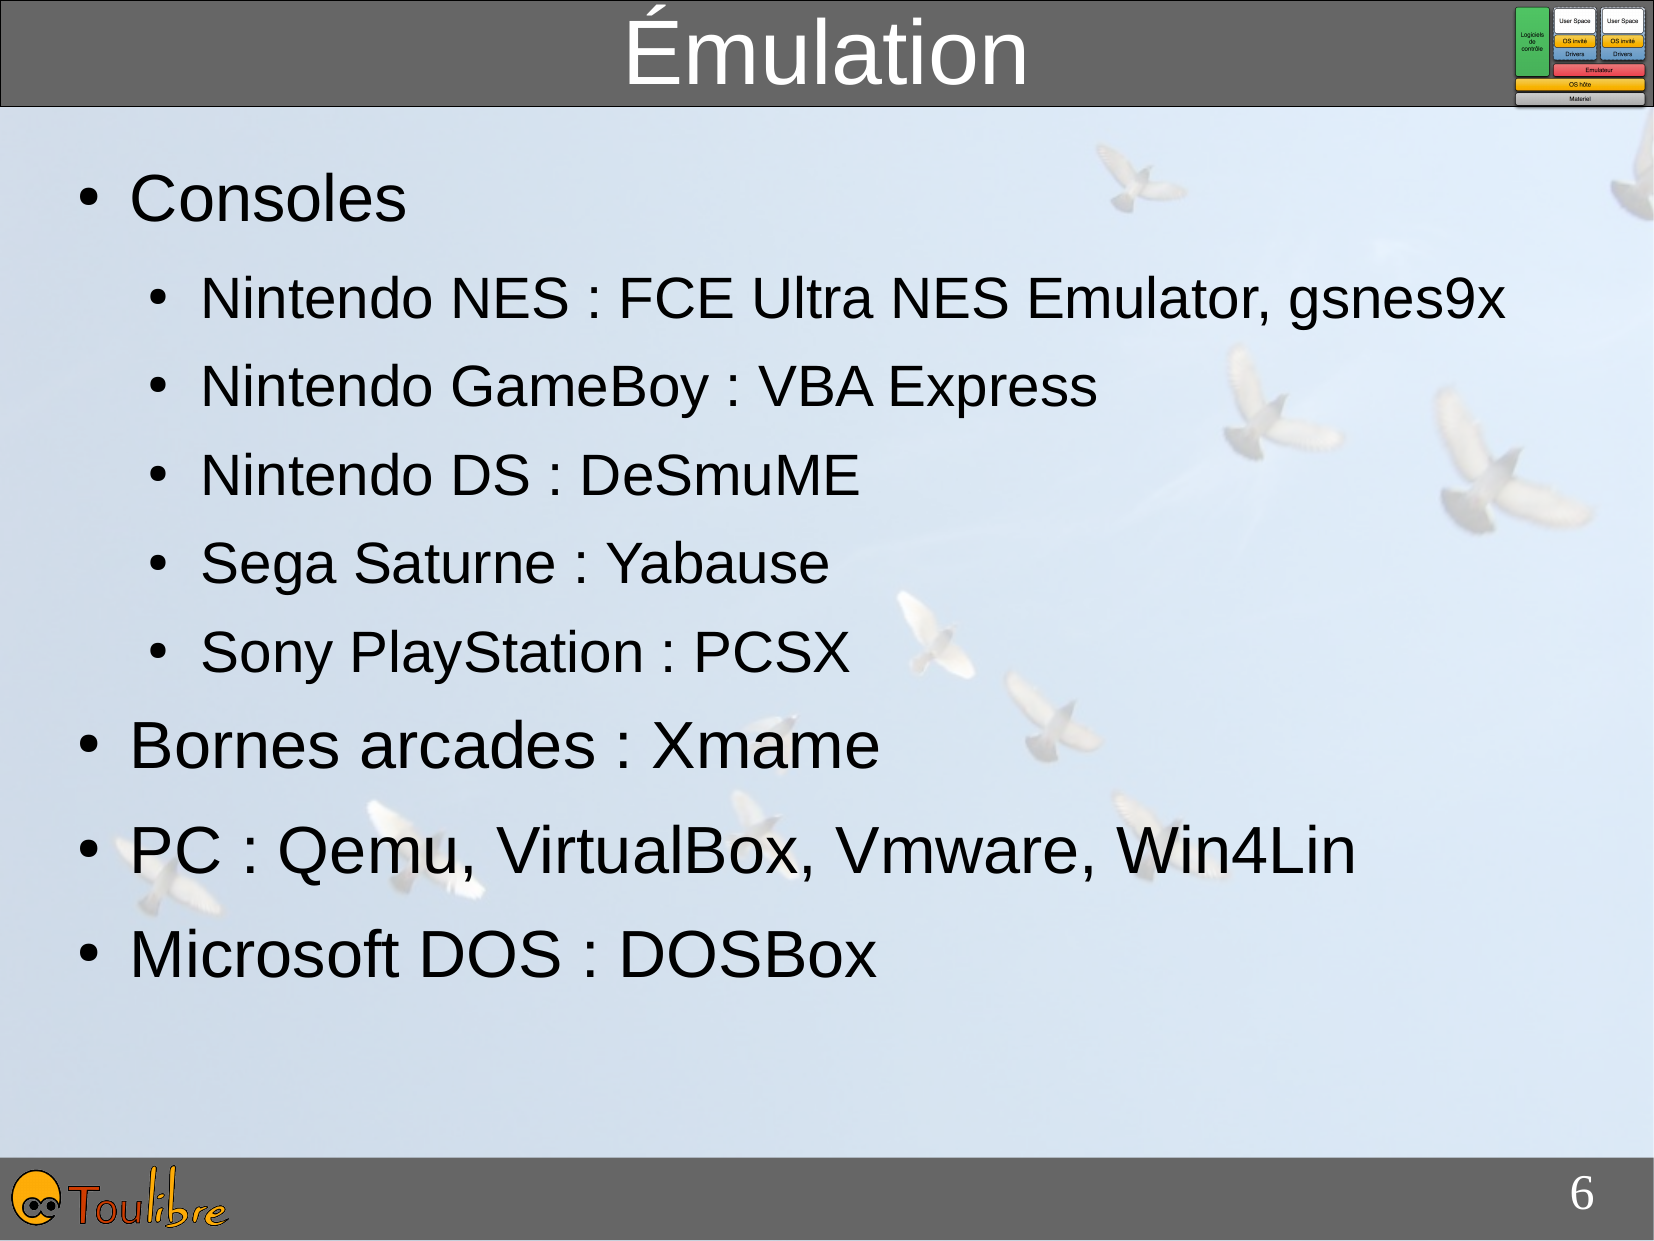

# Émulation
Consoles
Nintendo NES : FCE Ultra NES Emulator, gsnes9x
Nintendo GameBoy : VBA Express
Nintendo DS : DeSmuME
Sega Saturne : Yabause
Sony PlayStation : PCSX
Bornes arcades : Xmame
PC : Qemu, VirtualBox, Vmware, Win4Lin
Microsoft DOS : DOSBox
6